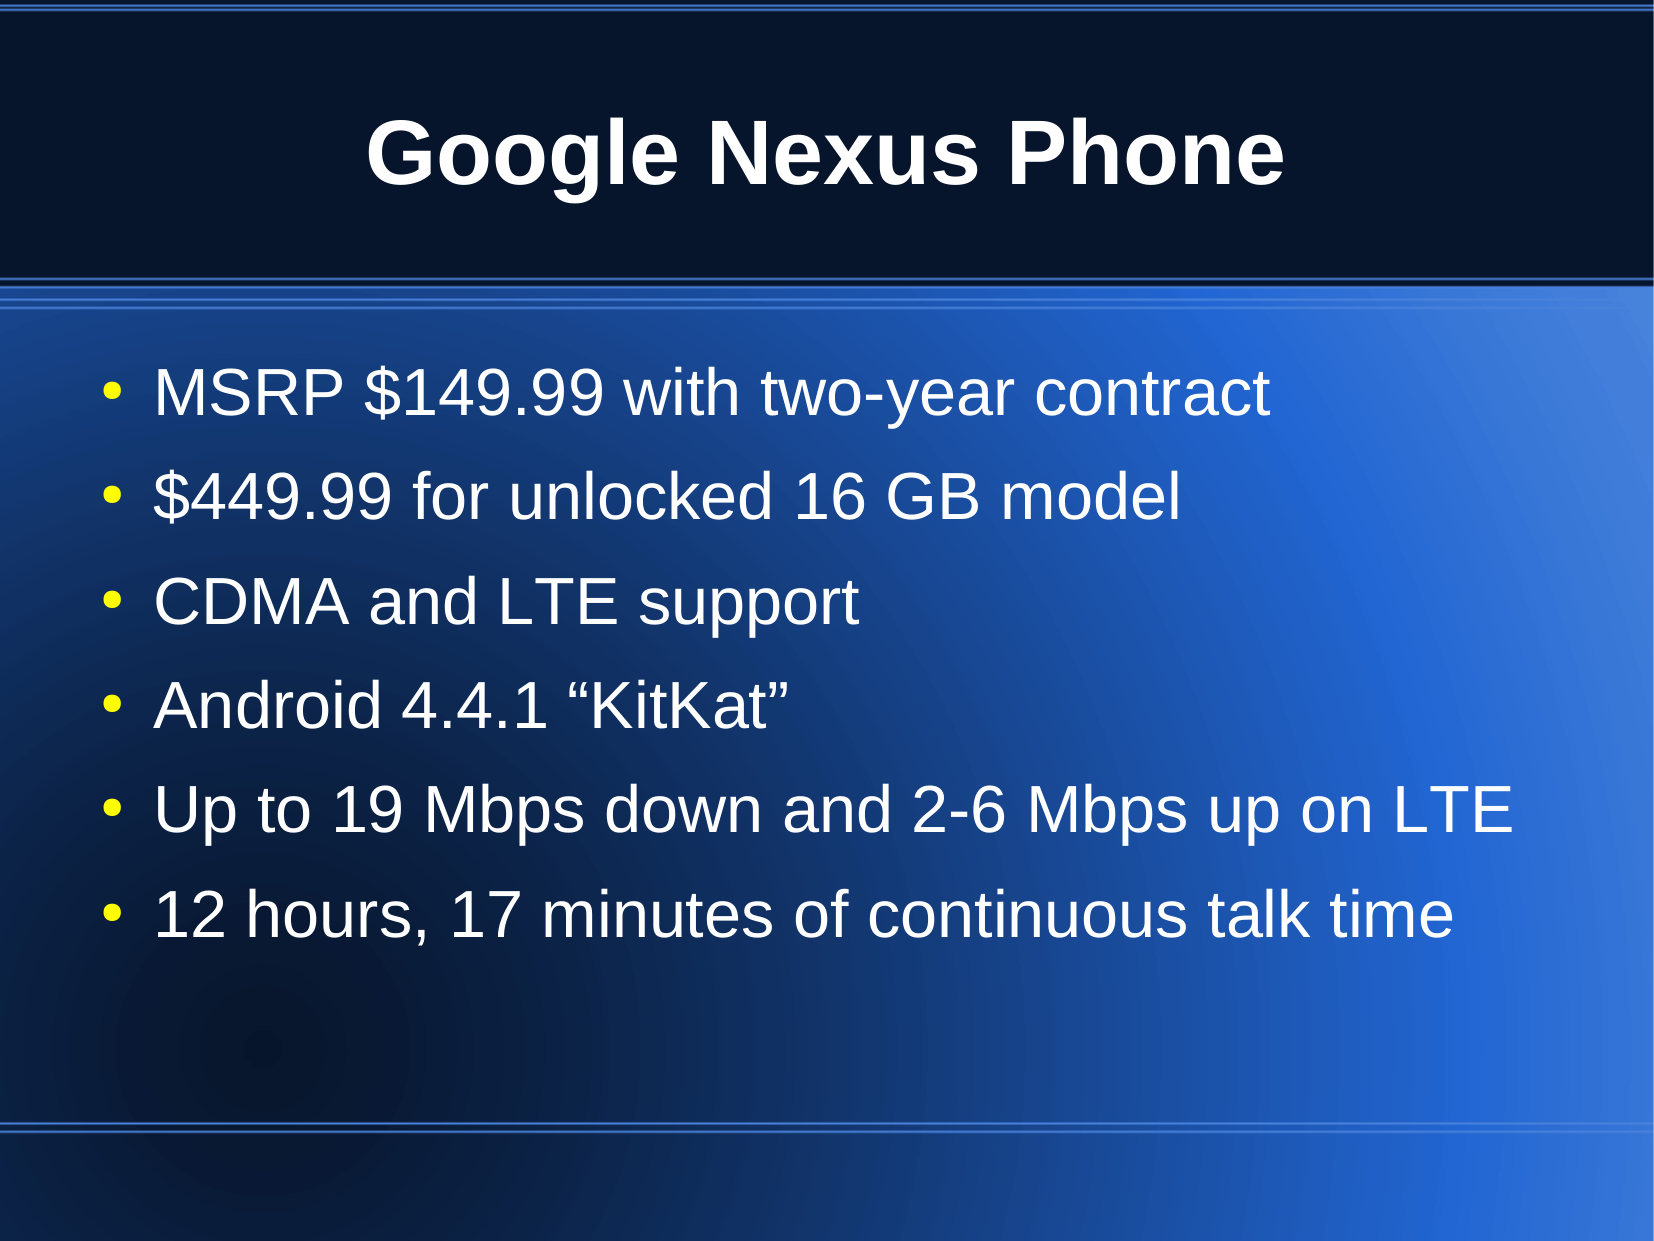

# Google Nexus Phone
MSRP $149.99 with two-year contract
$449.99 for unlocked 16 GB model
CDMA and LTE support
Android 4.4.1 “KitKat”
Up to 19 Mbps down and 2-6 Mbps up on LTE
12 hours, 17 minutes of continuous talk time